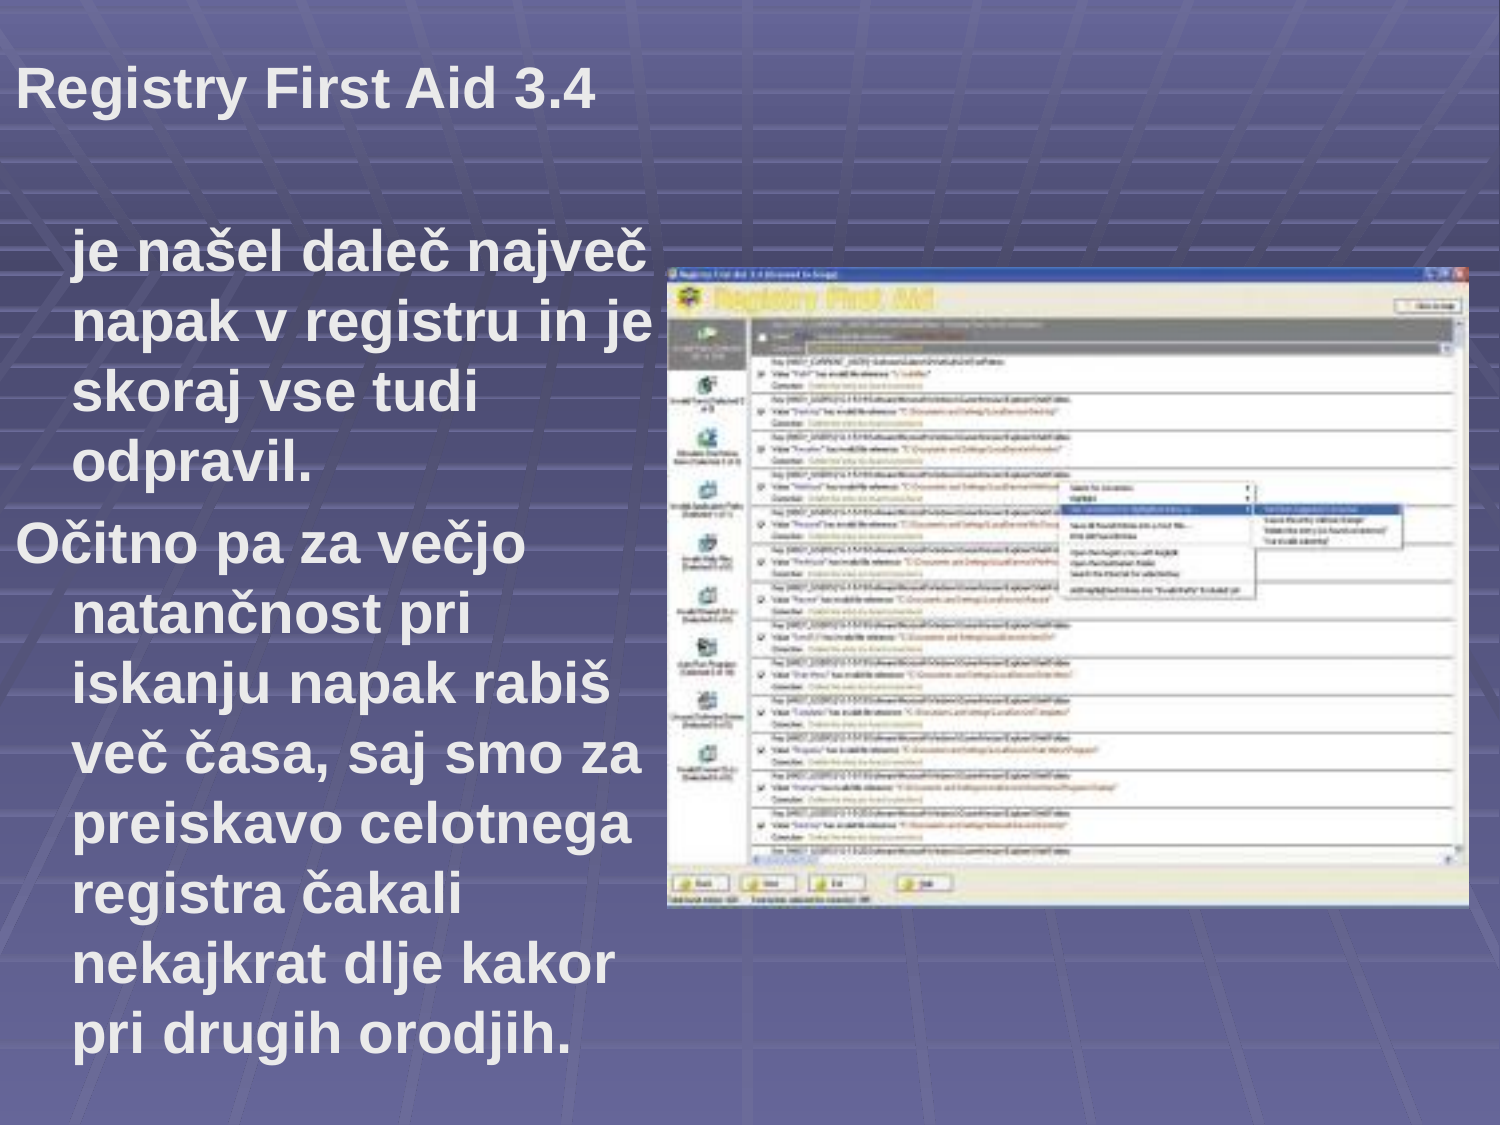

Registry First Aid 3.4
 	je našel daleč največ napak v registru in je skoraj vse tudi odpravil.
Očitno pa za večjo natančnost pri iskanju napak rabiš več časa, saj smo za preiskavo celotnega registra čakali nekajkrat dlje kakor pri drugih orodjih.
#